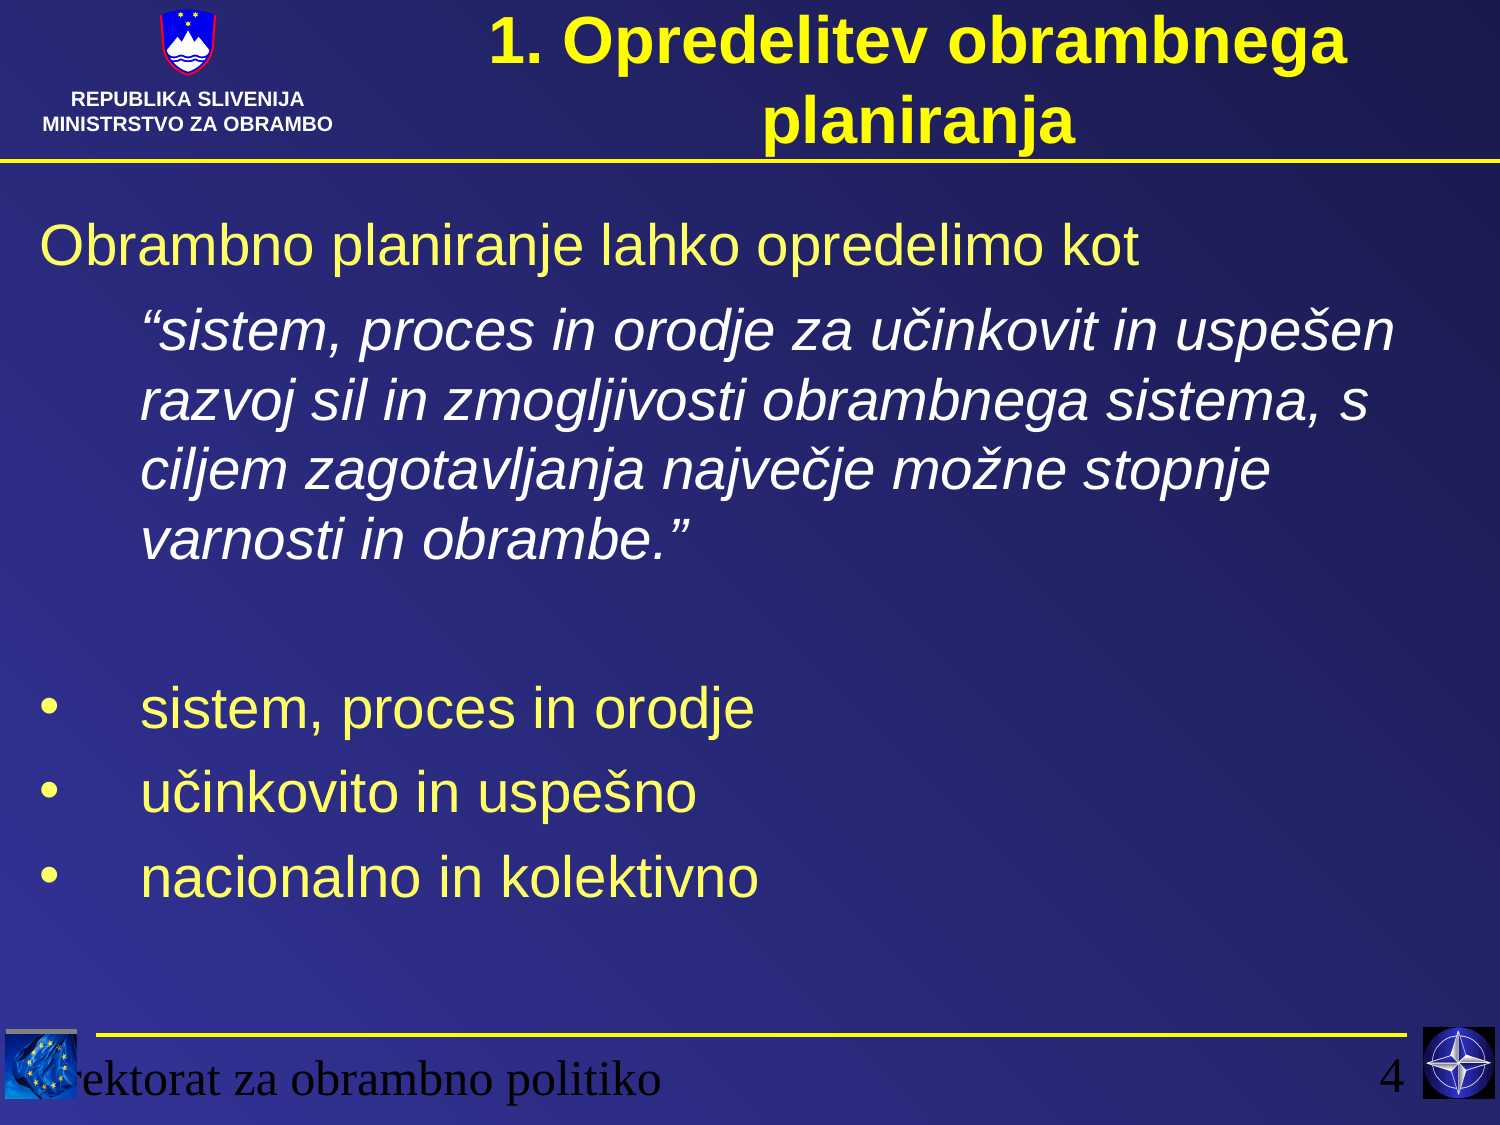

# 1. Opredelitev obrambnega planiranja
Obrambno planiranje lahko opredelimo kot
	“sistem, proces in orodje za učinkovit in uspešen razvoj sil in zmogljivosti obrambnega sistema, s ciljem zagotavljanja največje možne stopnje varnosti in obrambe.”
sistem, proces in orodje
učinkovito in uspešno
nacionalno in kolektivno
4
Direktorat za obrambno politiko